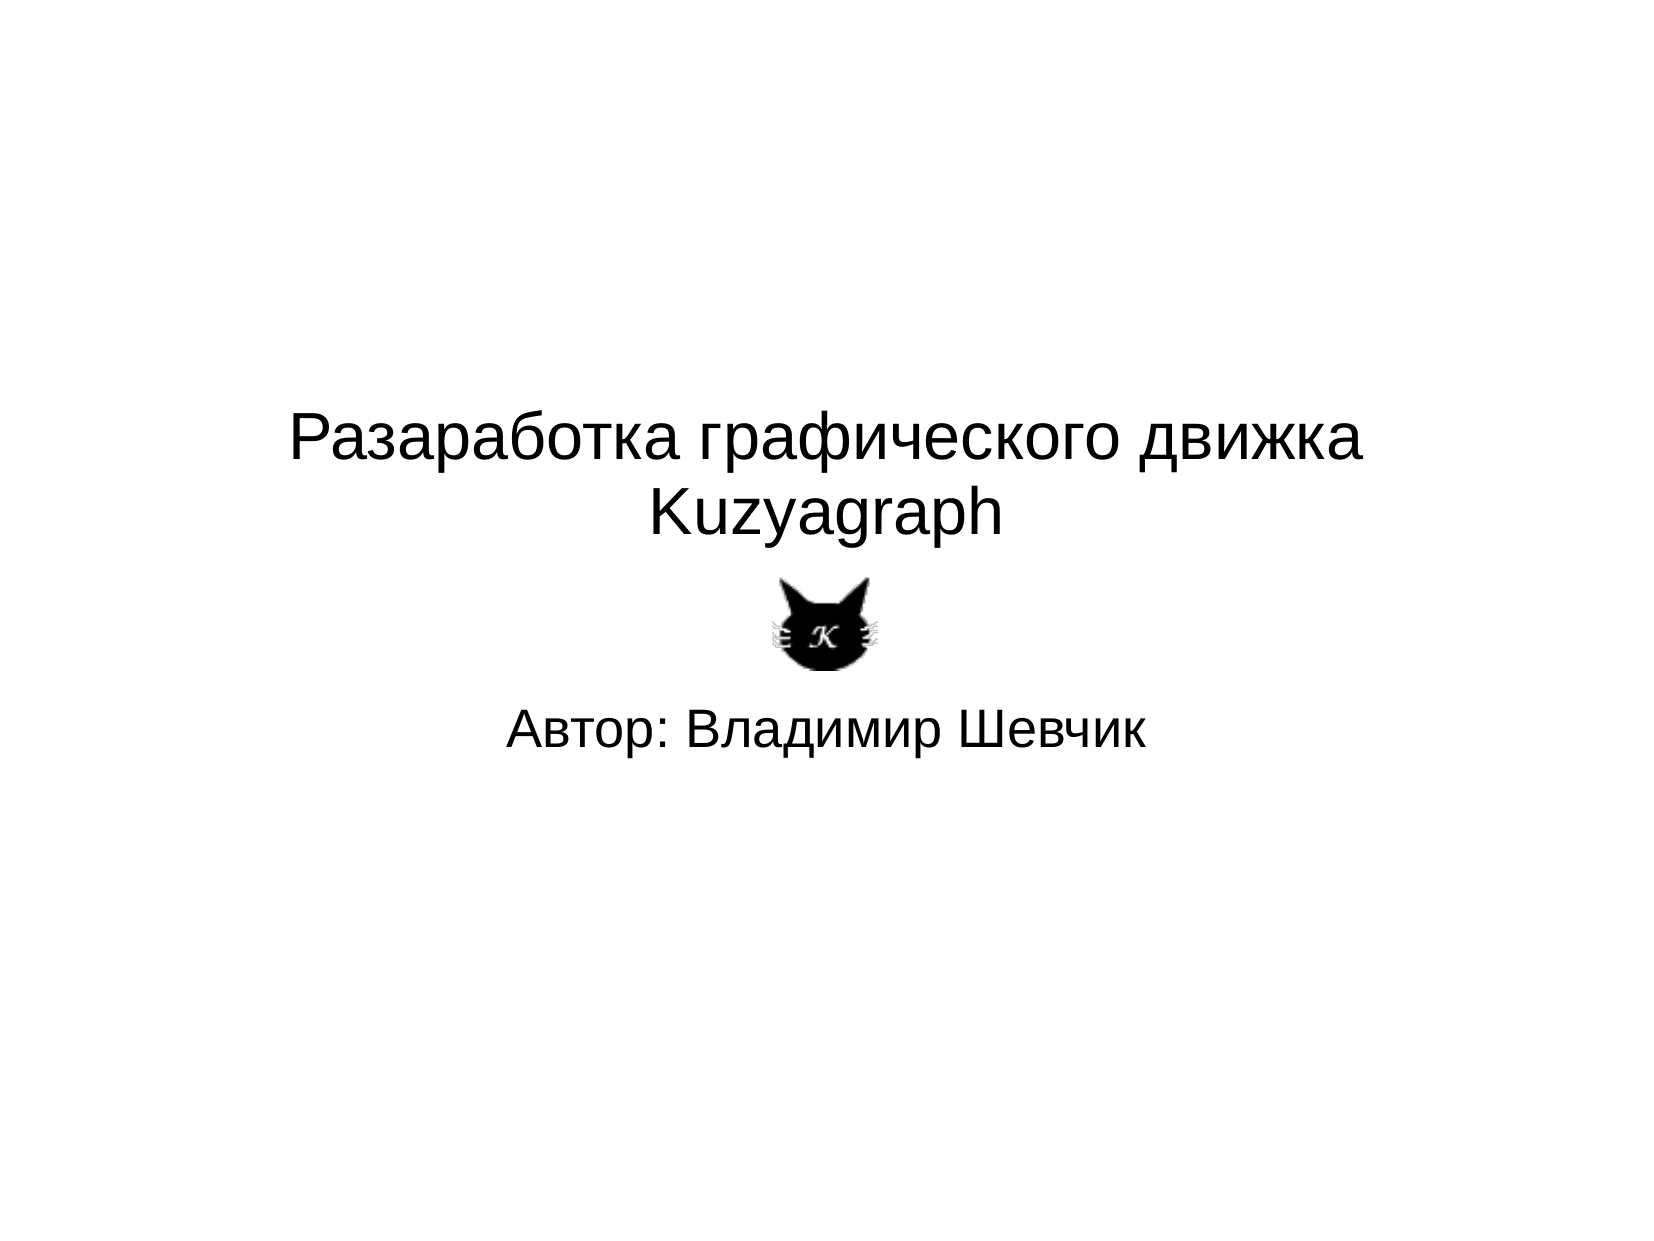

# Разаработка графического движка
Kuzyagraph
Автор: Владимир Шевчик